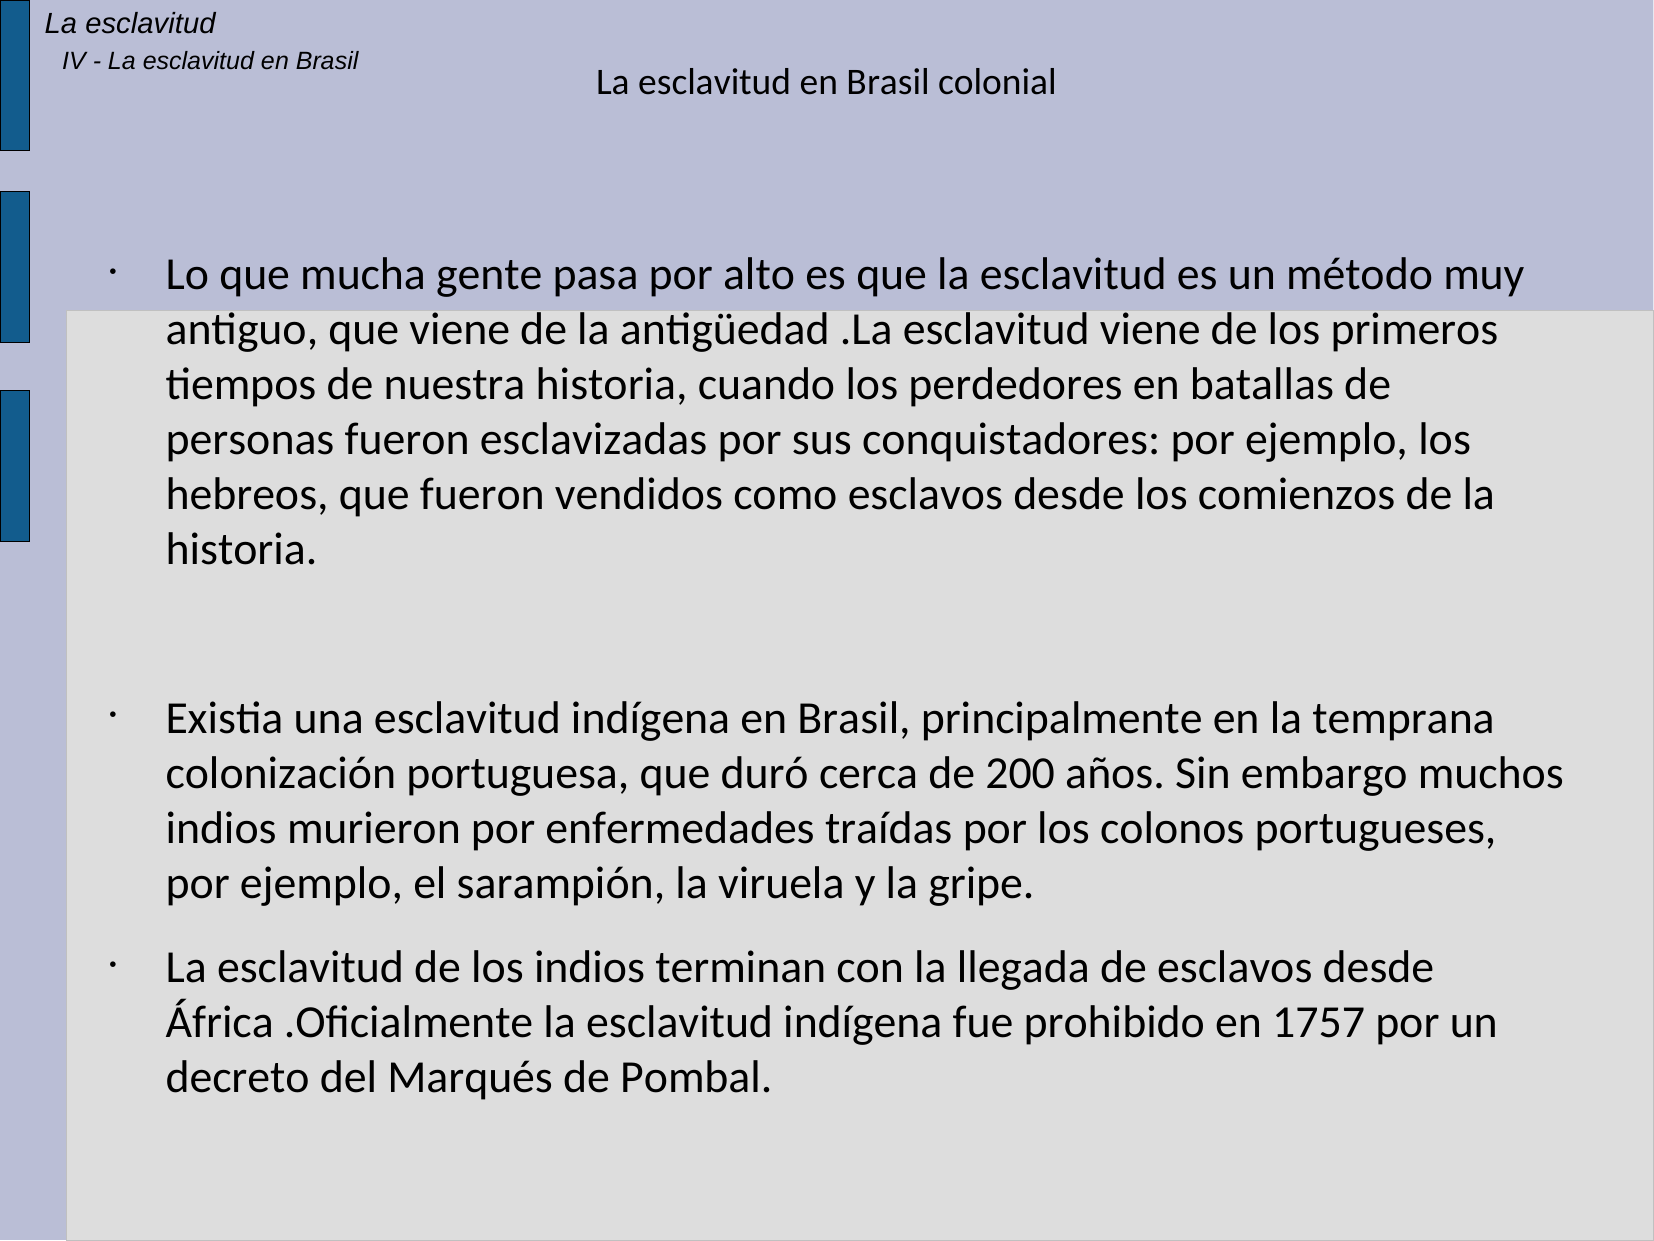

IV - La esclavitud en Brasil
# La esclavitud en Brasil colonial
Lo que mucha gente pasa por alto es que la esclavitud es un método muy antiguo, que viene de la antigüedad .La esclavitud viene de los primeros tiempos de nuestra historia, cuando los perdedores en batallas de personas fueron esclavizadas por sus conquistadores: por ejemplo, los hebreos, que fueron vendidos como esclavos desde los comienzos de la historia.
Existia una esclavitud indígena en Brasil, principalmente en la temprana colonización portuguesa, que duró cerca de 200 años. Sin embargo muchos indios murieron por enfermedades traídas por los colonos portugueses, por ejemplo, el sarampión, la viruela y la gripe.
La esclavitud de los indios terminan con la llegada de esclavos desde África .Oficialmente la esclavitud indígena fue prohibido en 1757 por un decreto del Marqués de Pombal.